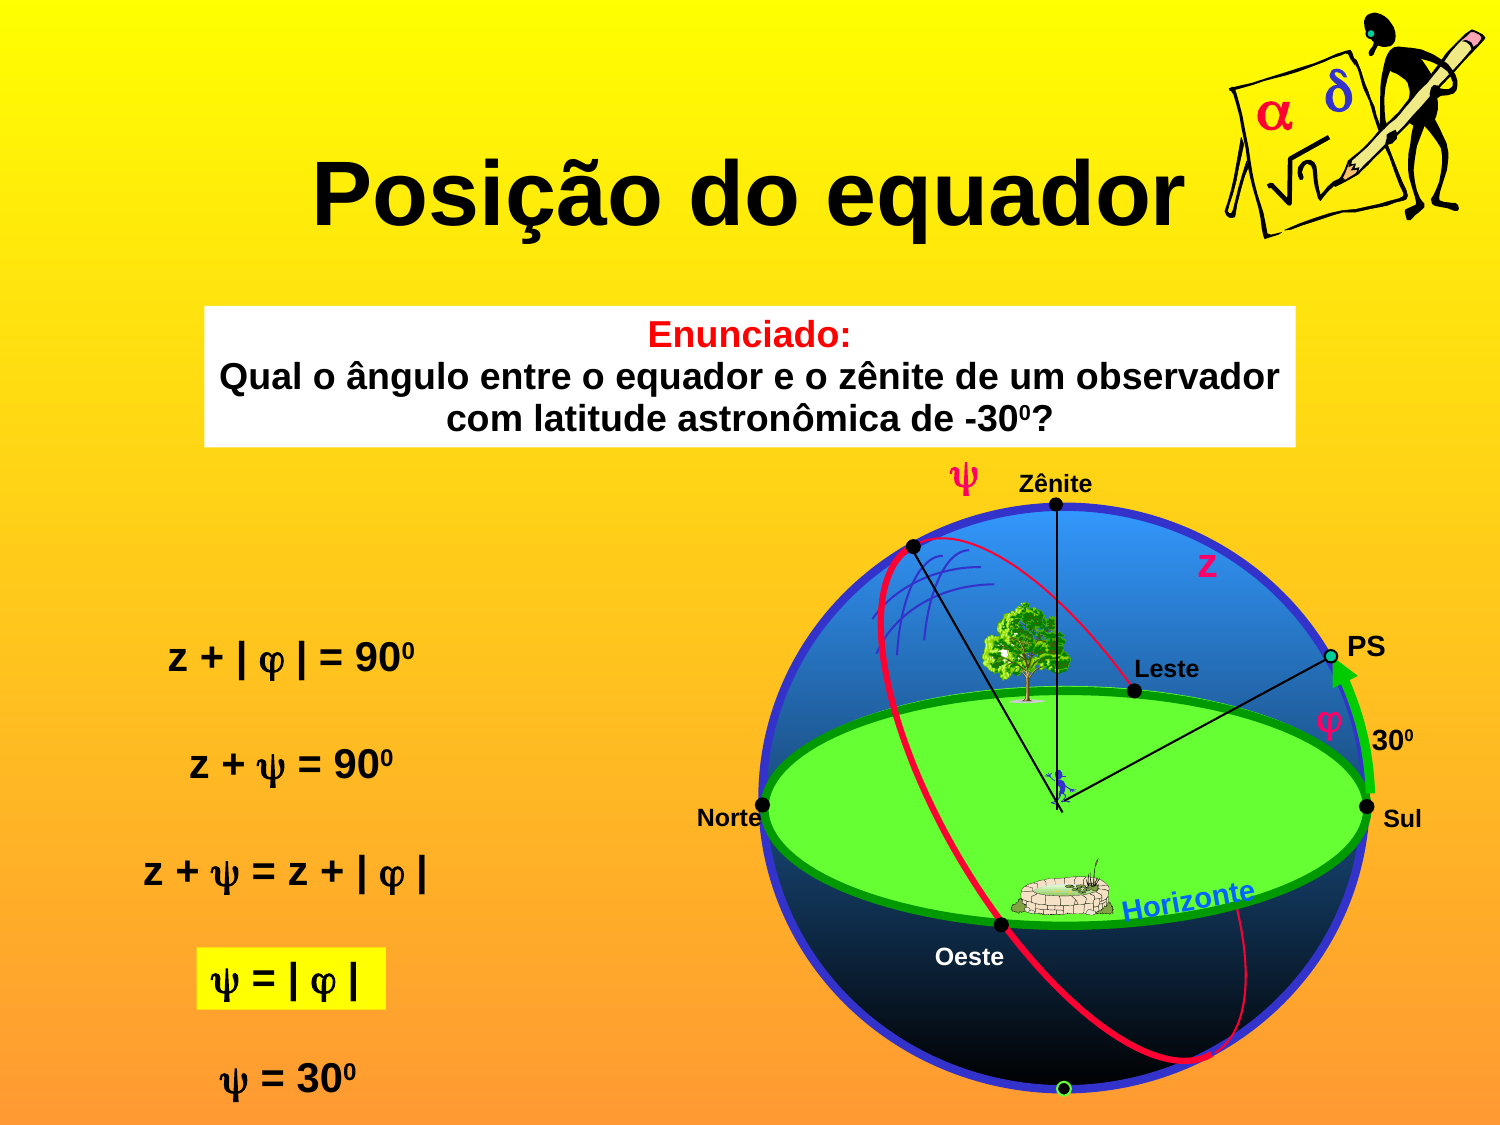



# Posição do equador
Enunciado:
Qual o ângulo entre o equador e o zênite de um observador
com latitude astronômica de -300?
300

Zênite
z
PS
z + |  | = 900
Leste

z +  = 900
Norte
Sul
z +  = z + |  |
Horizonte
Oeste
 = |  |
 = 300